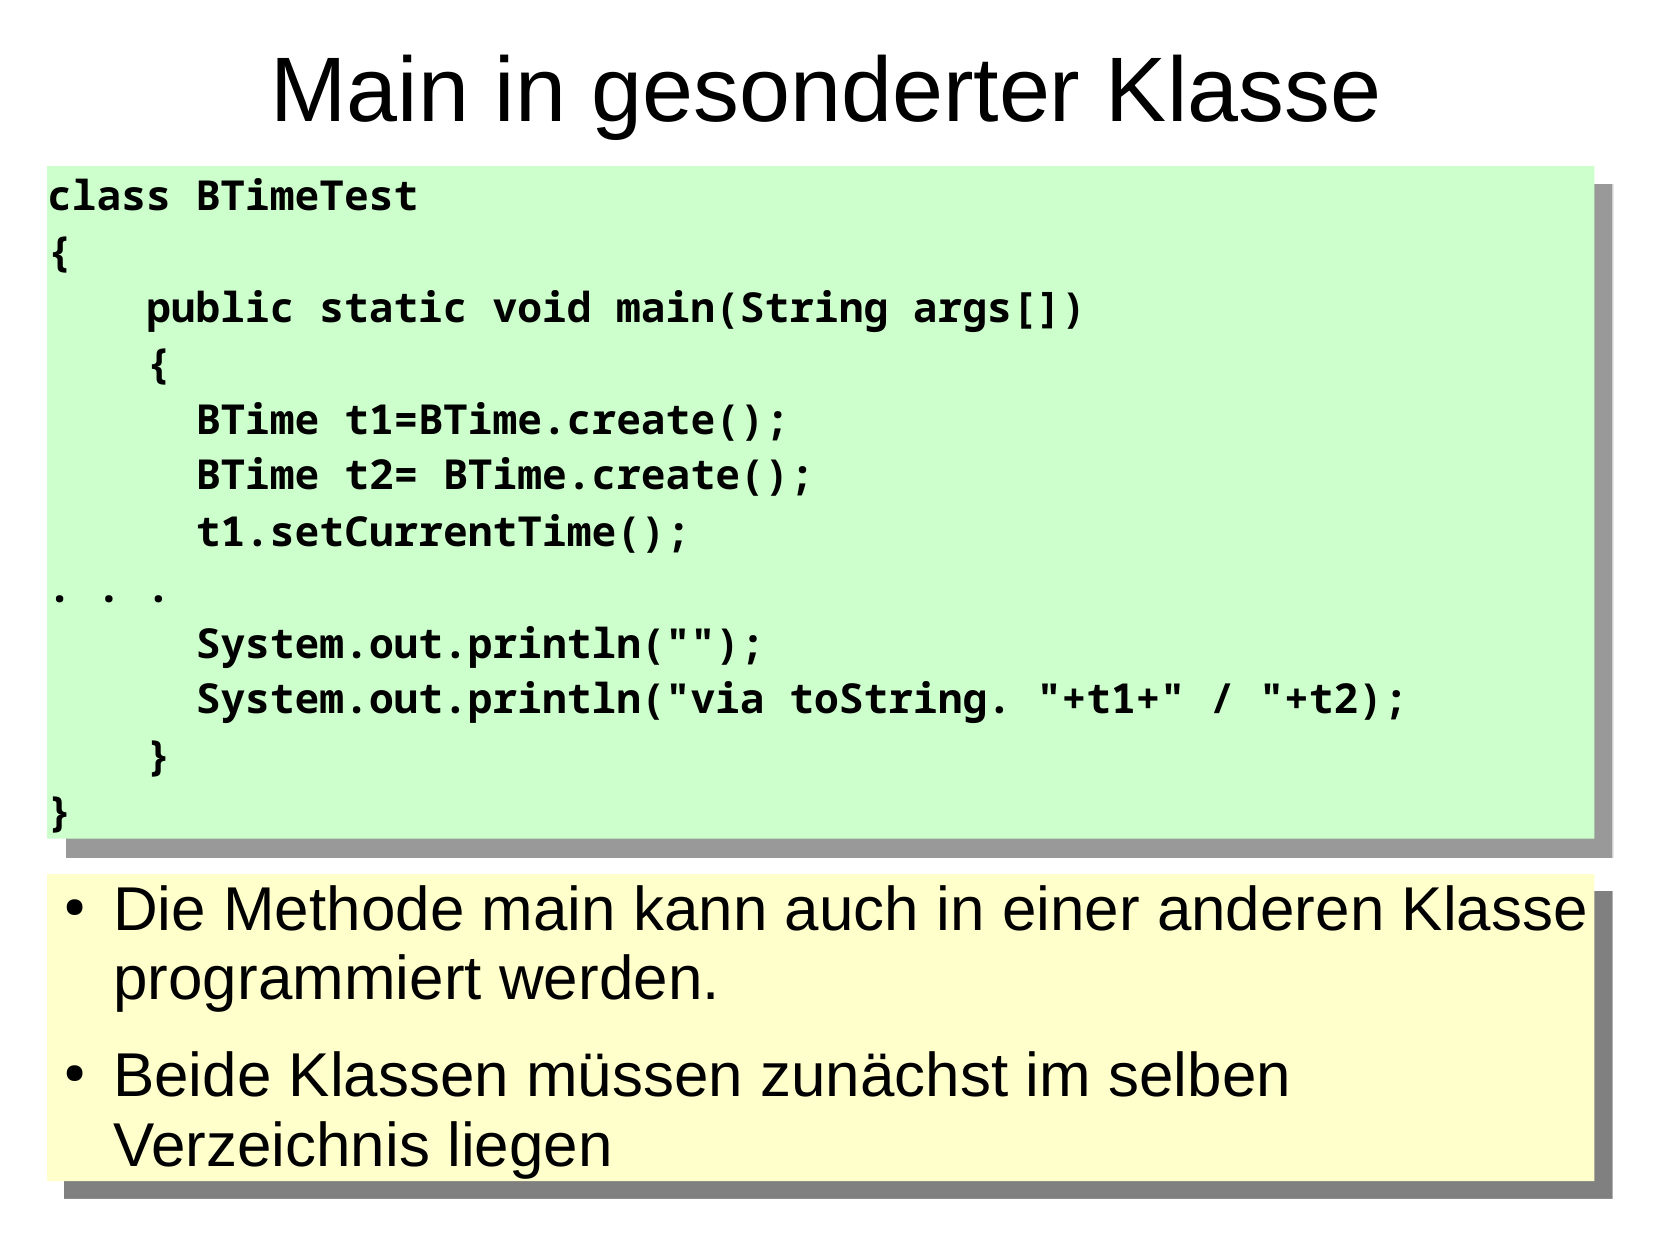

# Main in gesonderter Klasse
class BTimeTest
{
 public static void main(String args[])
 {
 BTime t1=BTime.create();
 BTime t2= BTime.create();
 t1.setCurrentTime();
. . .
 System.out.println("");
 System.out.println("via toString. "+t1+" / "+t2);
 }
}
Die Methode main kann auch in einer anderen Klasse programmiert werden.
Beide Klassen müssen zunächst im selben Verzeichnis liegen
5